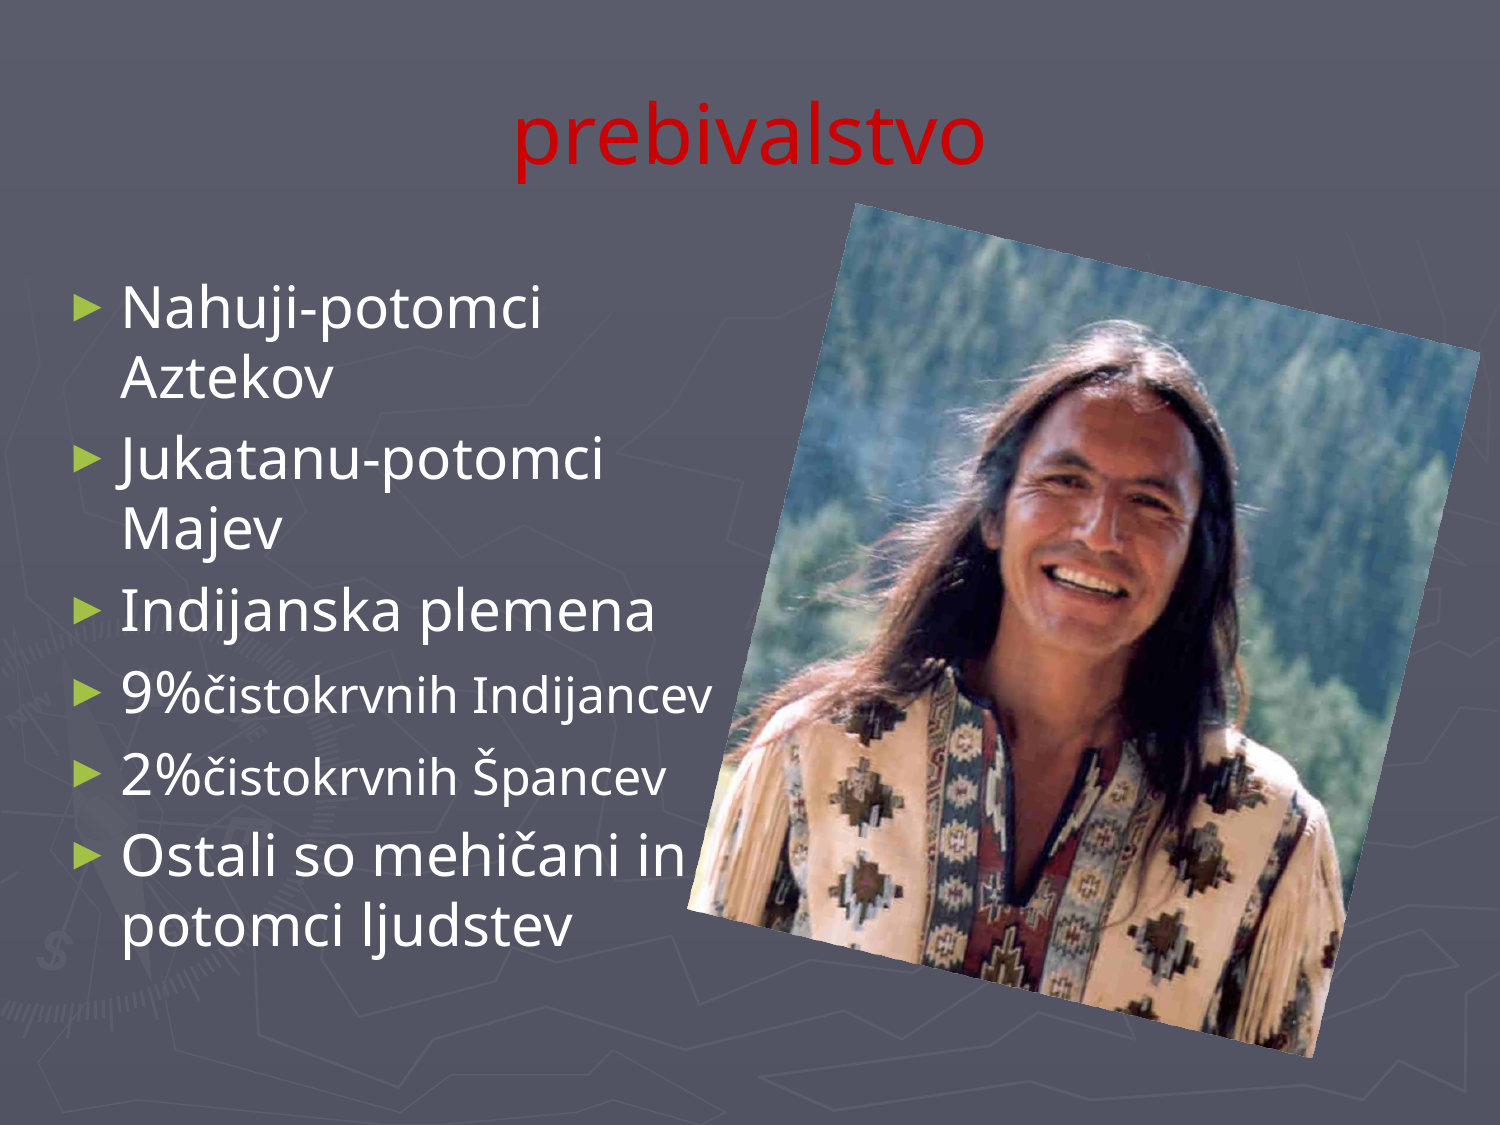

# prebivalstvo
Nahuji-potomci Aztekov
Jukatanu-potomci Majev
Indijanska plemena
9%čistokrvnih Indijancev
2%čistokrvnih Špancev
Ostali so mehičani in potomci ljudstev